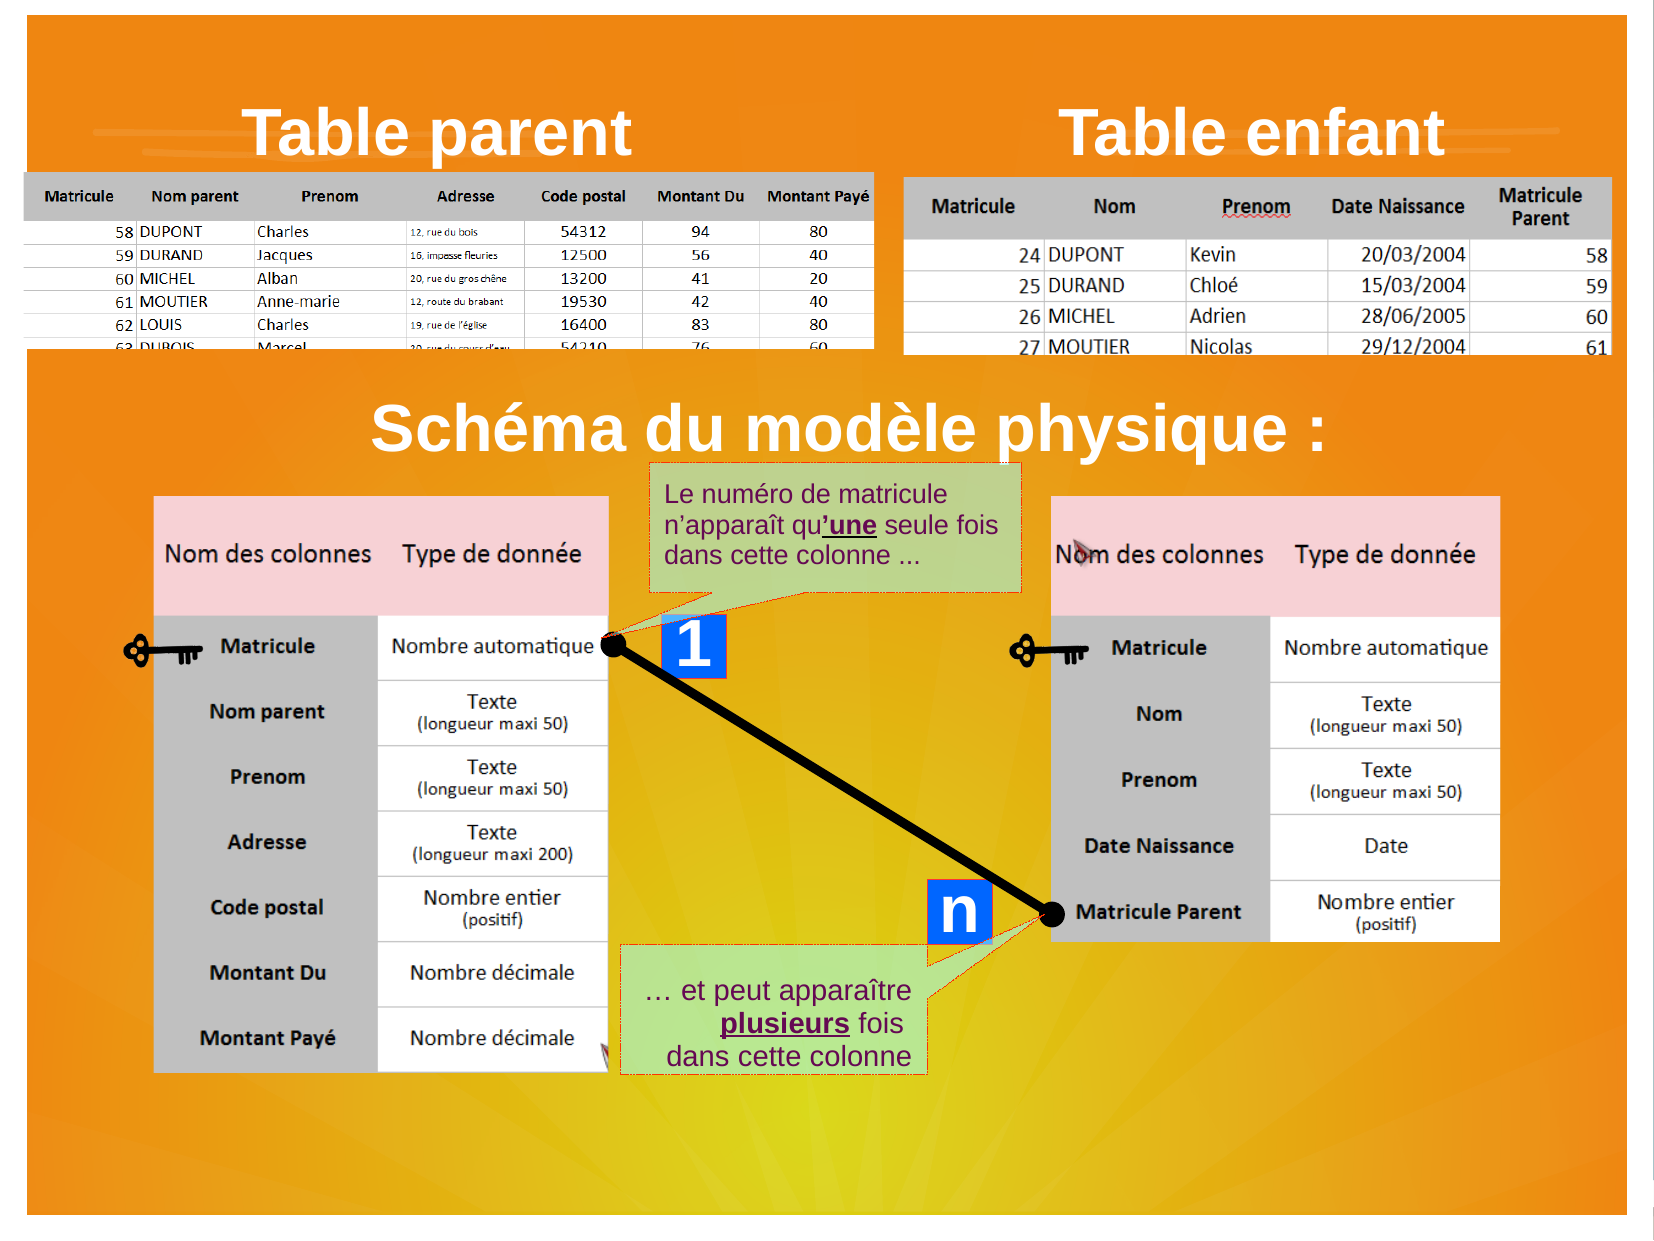

Table parent
Table enfant
Schéma du modèle physique :
Le numéro de matricule
n’apparaît qu’une seule fois
dans cette colonne ...
… et peut apparaître
plusieurs fois
dans cette colonne
1
8
n